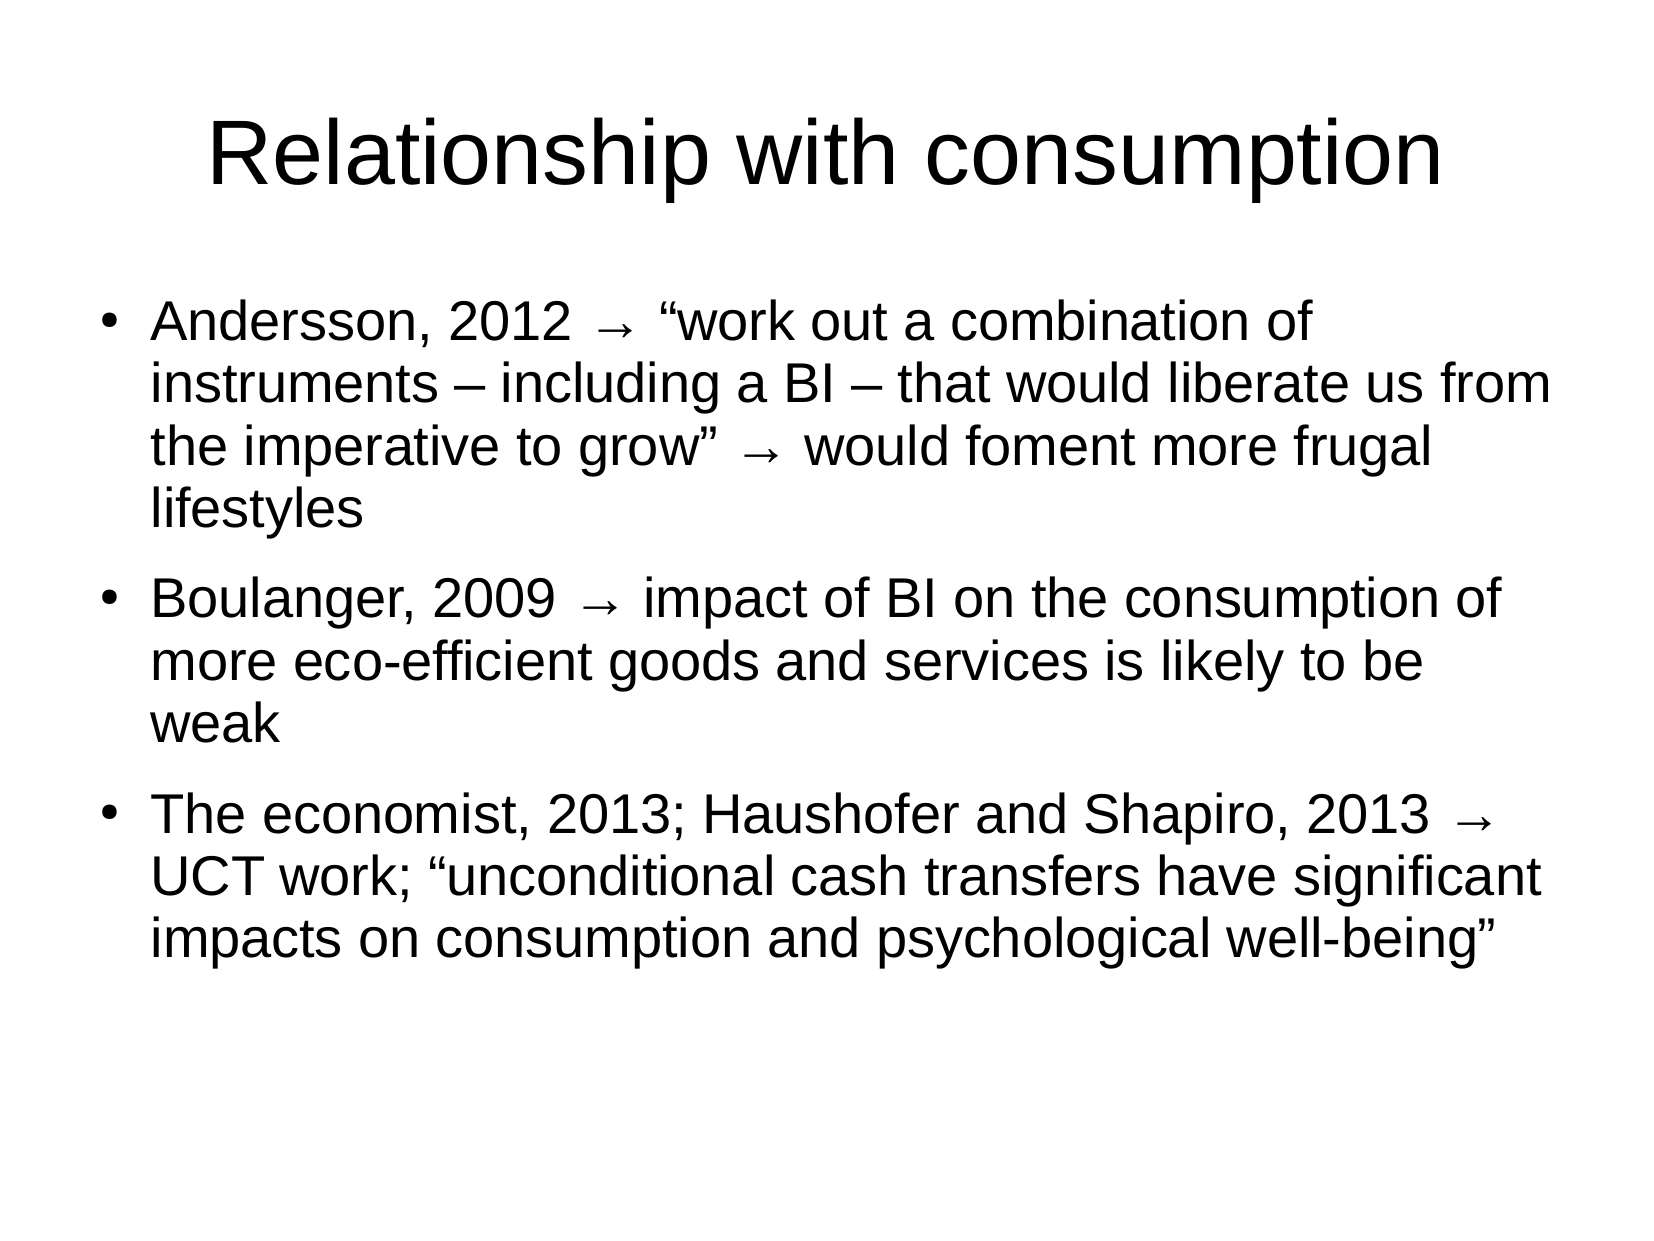

# Relationship with consumption
Andersson, 2012 → “work out a combination of instruments – including a BI – that would liberate us from the imperative to grow” → would foment more frugal lifestyles
Boulanger, 2009 → impact of BI on the consumption of more eco-efficient goods and services is likely to be weak
The economist, 2013; Haushofer and Shapiro, 2013 → UCT work; “unconditional cash transfers have significant impacts on consumption and psychological well-being”